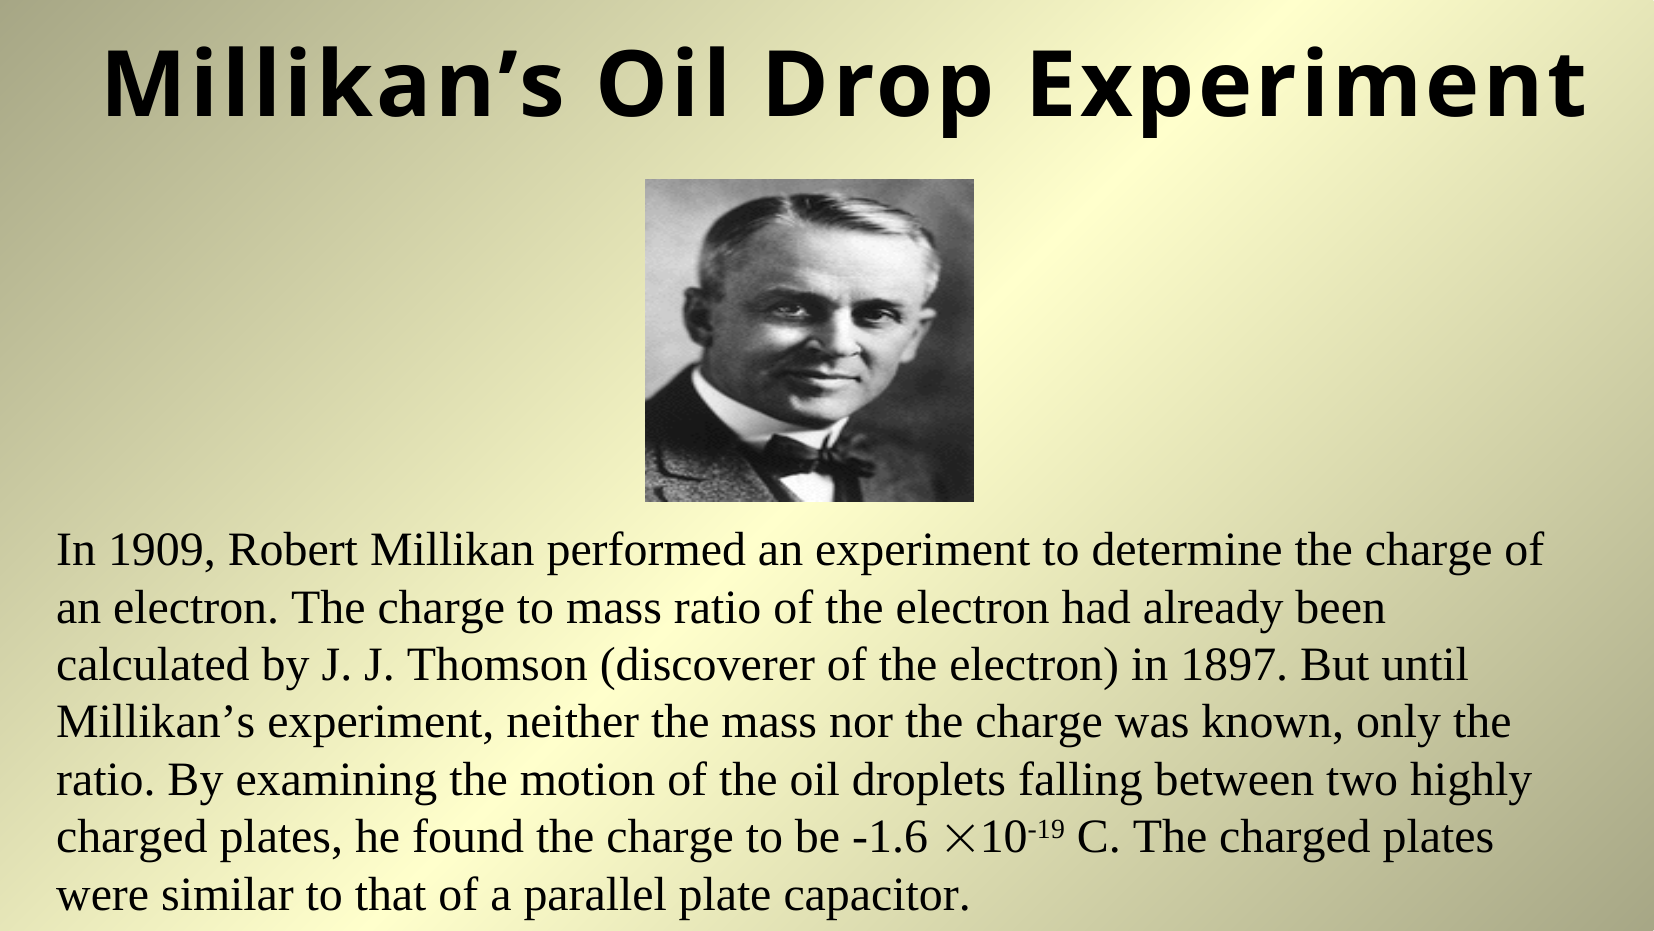

# Millikan’s Oil Drop Experiment
In 1909, Robert Millikan performed an experiment to determine the charge of an electron. The charge to mass ratio of the electron had already been calculated by J. J. Thomson (discoverer of the electron) in 1897. But until Millikan’s experiment, neither the mass nor the charge was known, only the ratio. By examining the motion of the oil droplets falling between two highly charged plates, he found the charge to be -1.6 10-19 C. The charged plates were similar to that of a parallel plate capacitor.